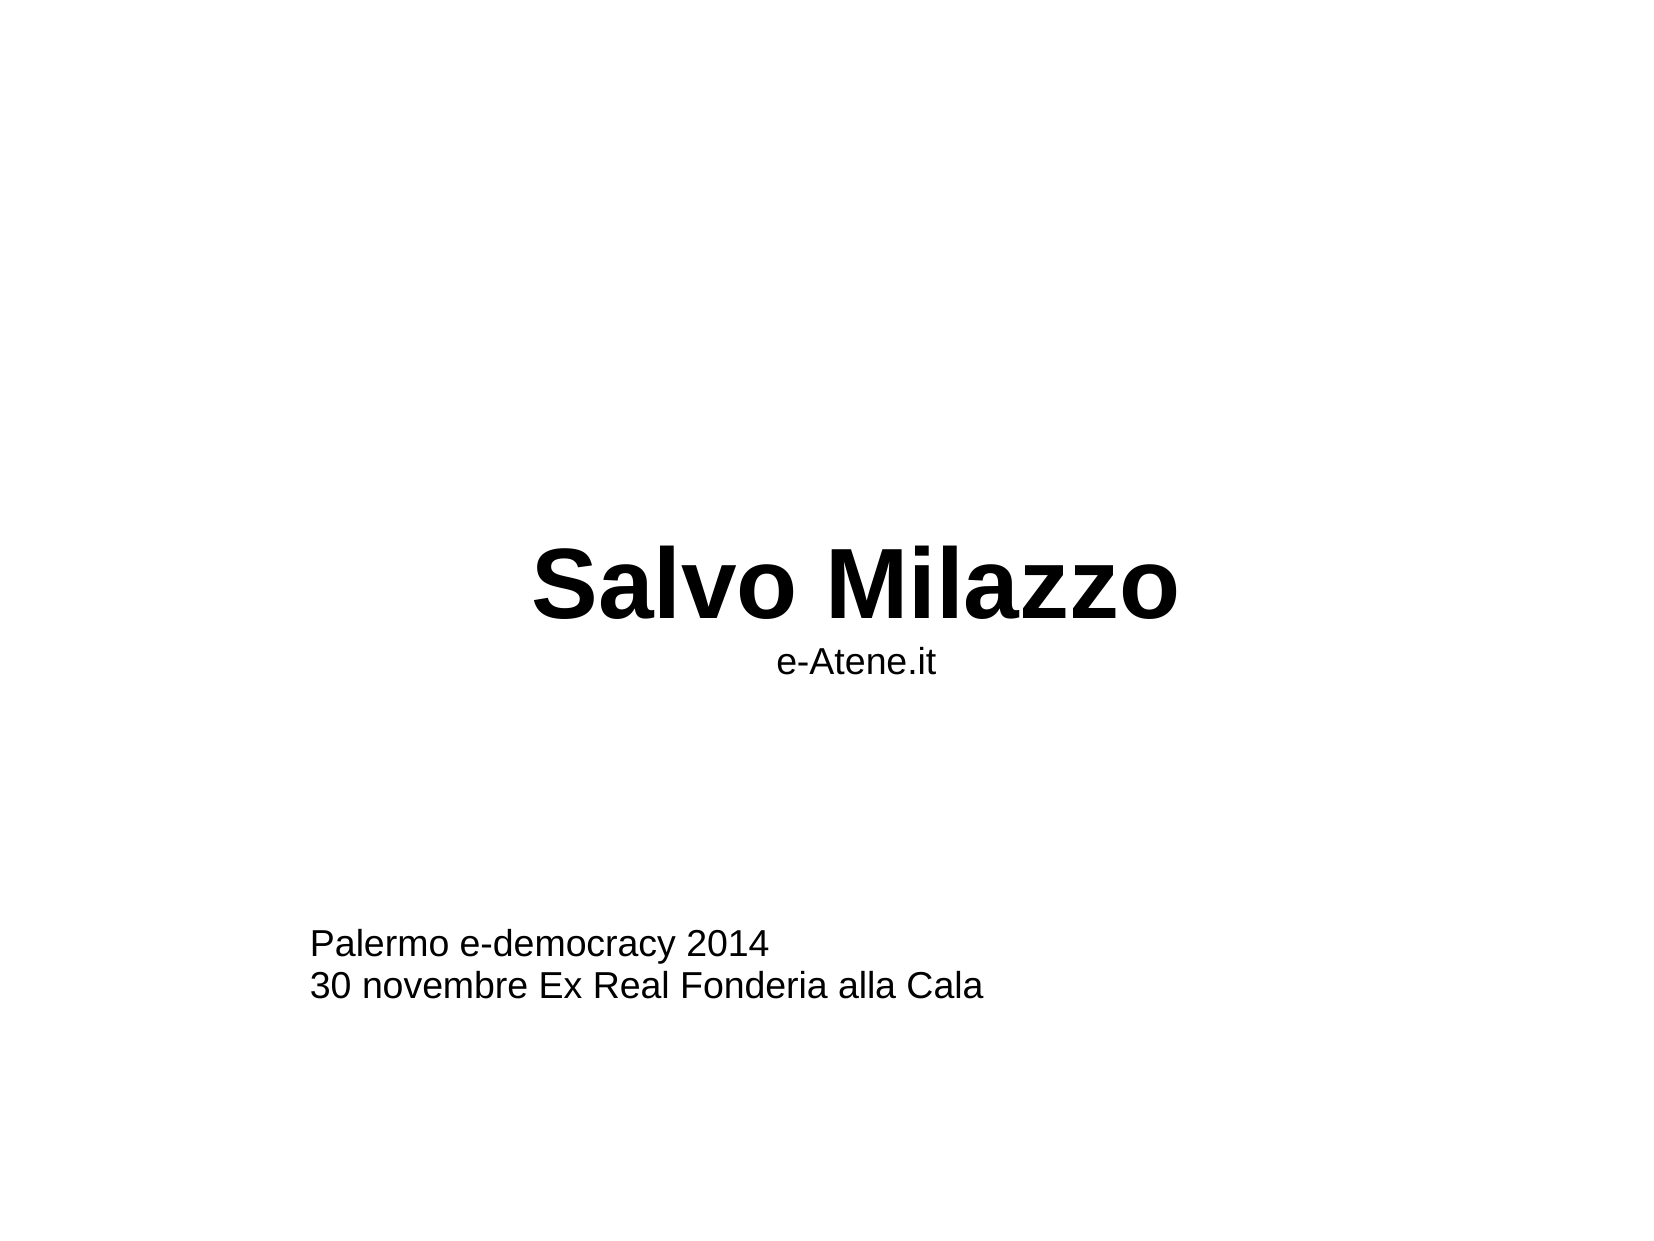

Salvo Milazzo
e-Atene.it
Palermo e-democracy 2014
30 novembre Ex Real Fonderia alla Cala